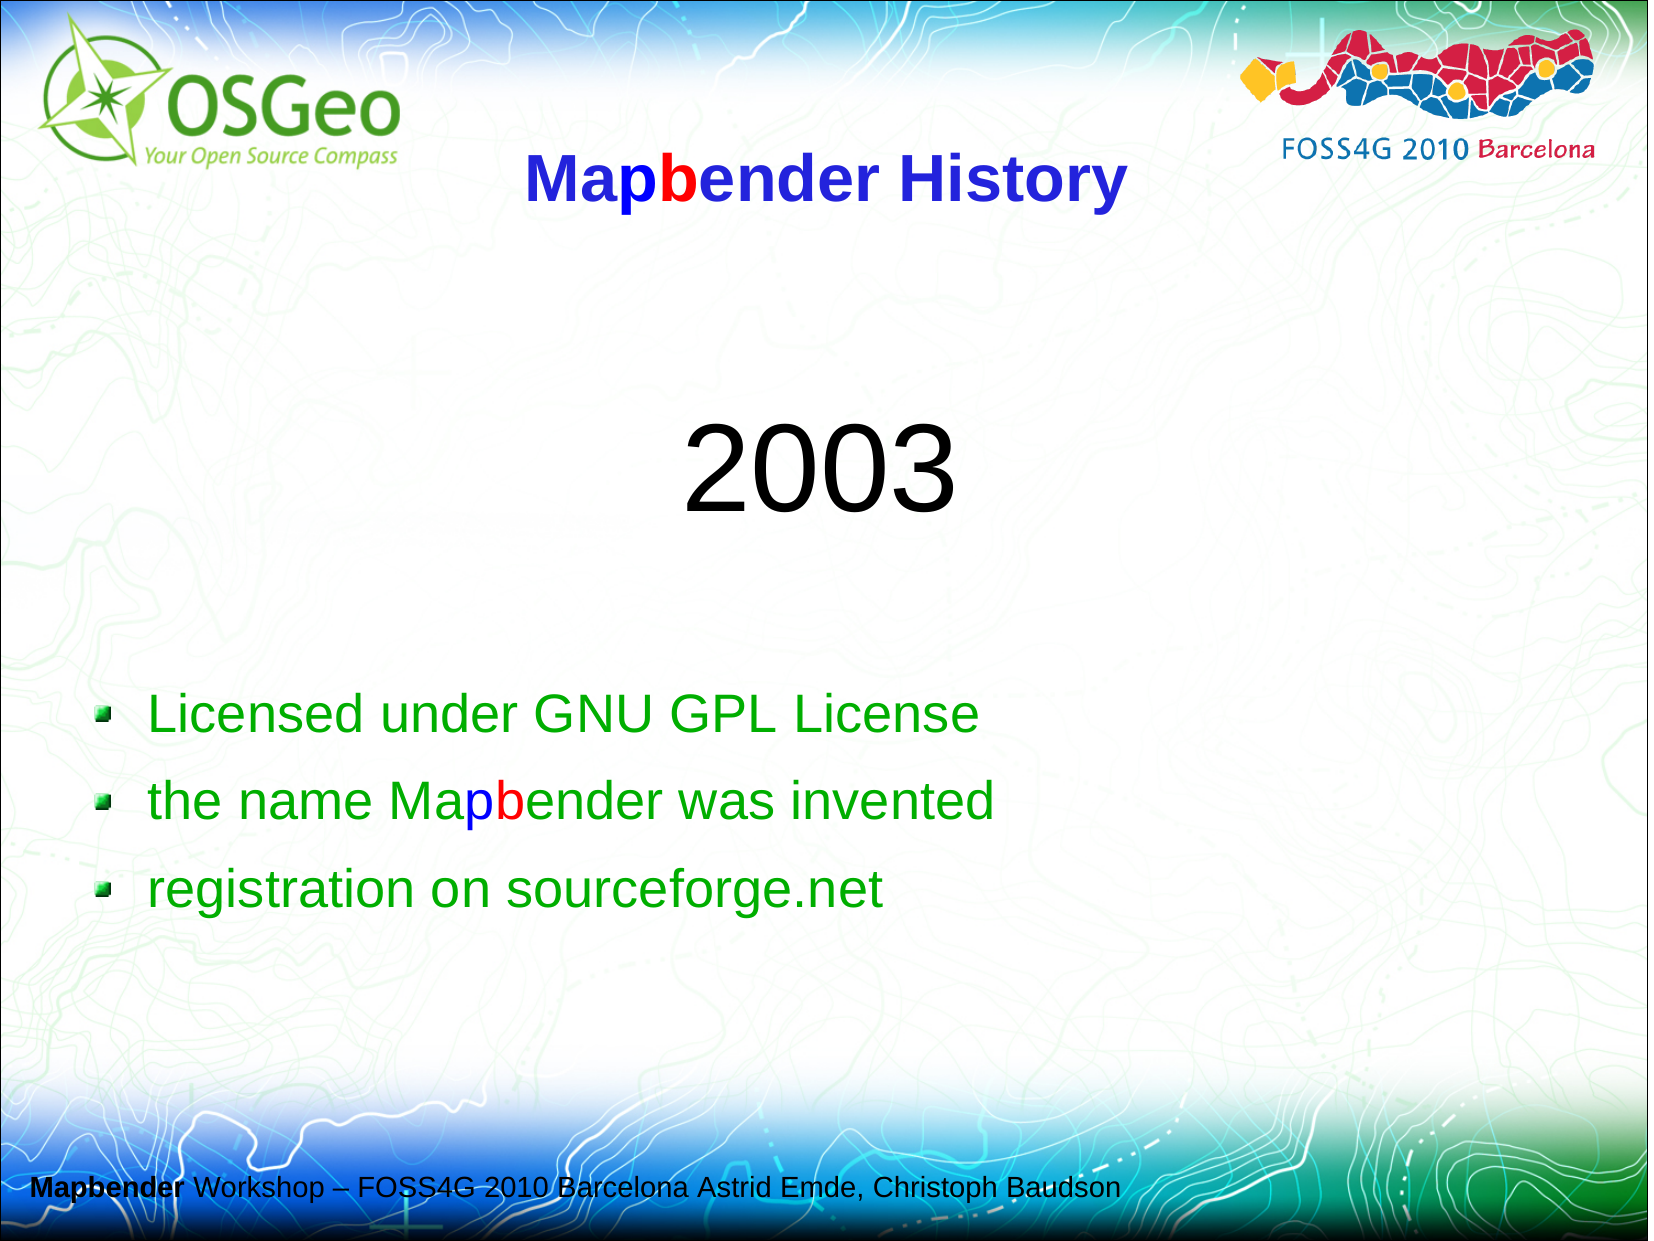

# Mapbender History
2003
Licensed under GNU GPL License
the name Mapbender was invented
registration on sourceforge.net